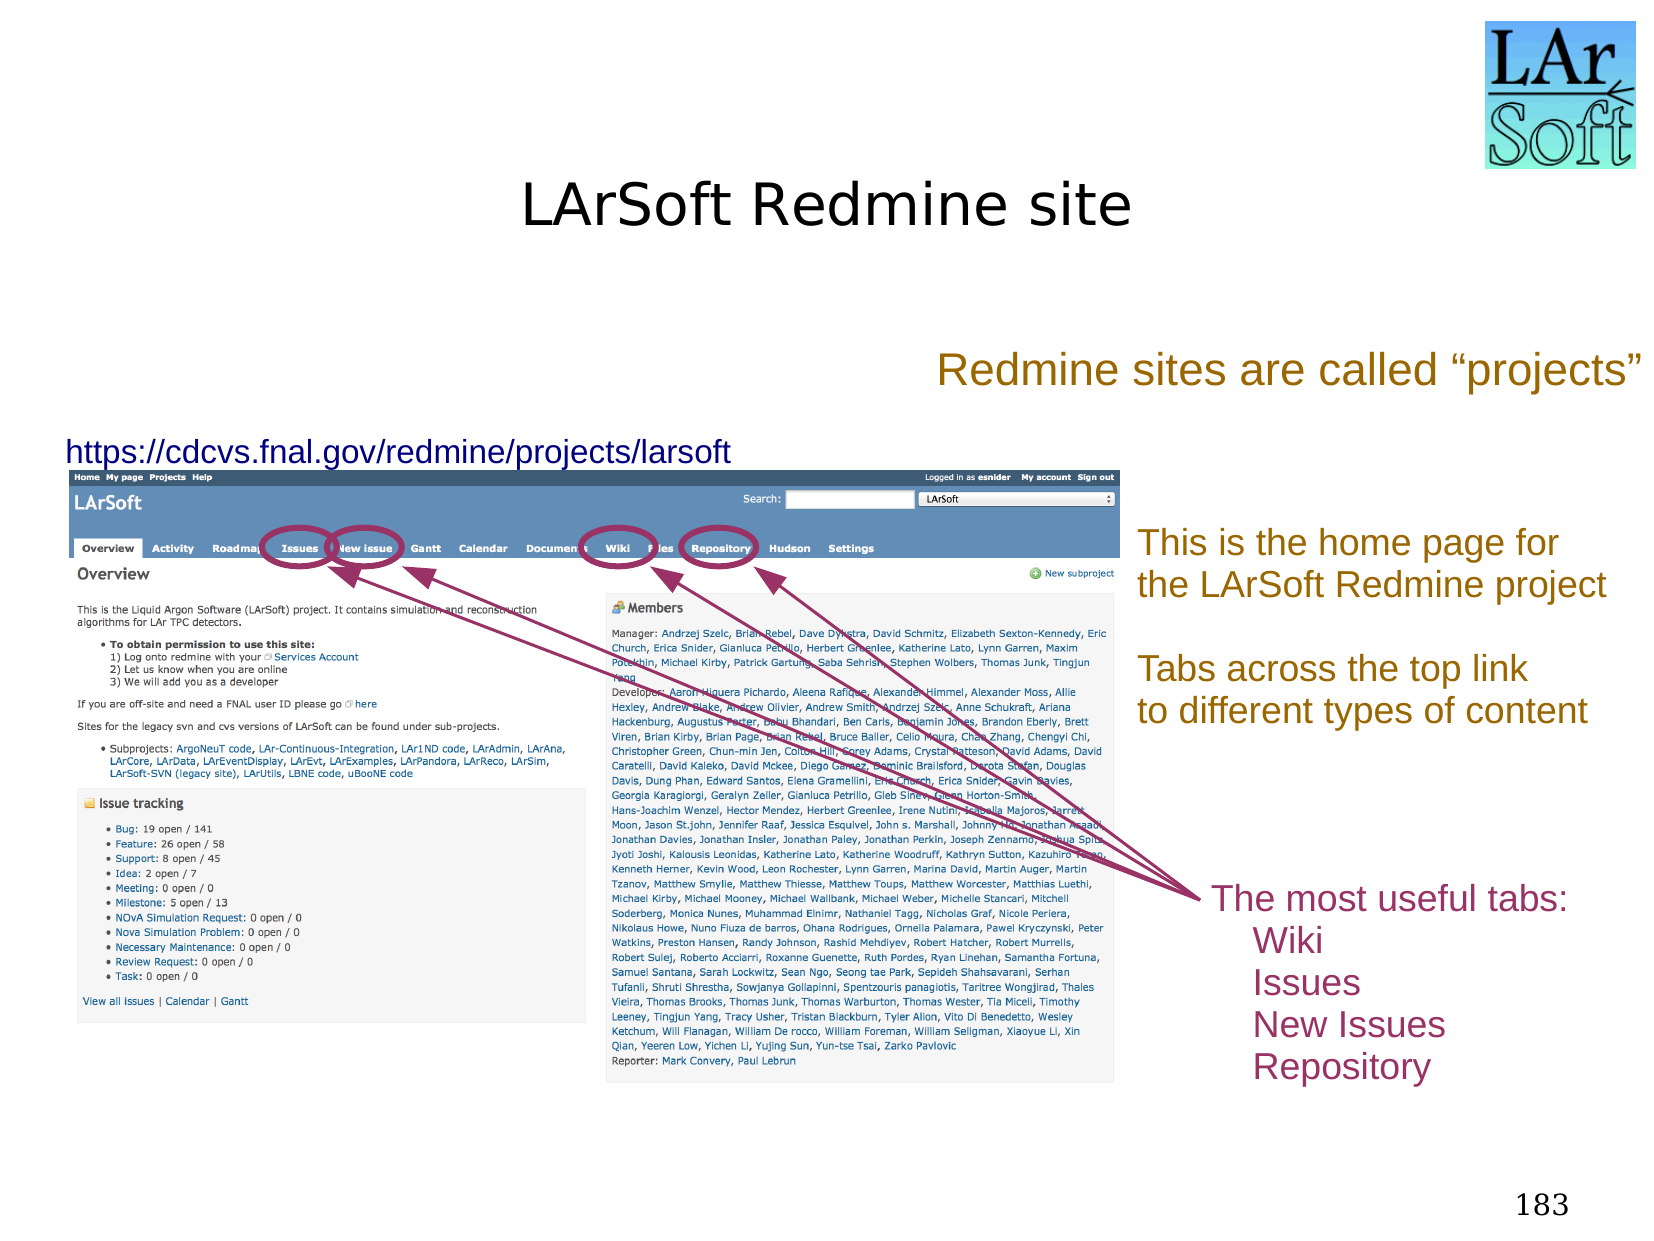

# LArSoft Redmine site
Redmine sites are called “projects”
https://cdcvs.fnal.gov/redmine/projects/larsoft
This is the home page for
the LArSoft Redmine project
Tabs across the top link
to different types of content
The most useful tabs:
 Wiki
 Issues
 New Issues
 Repository
183